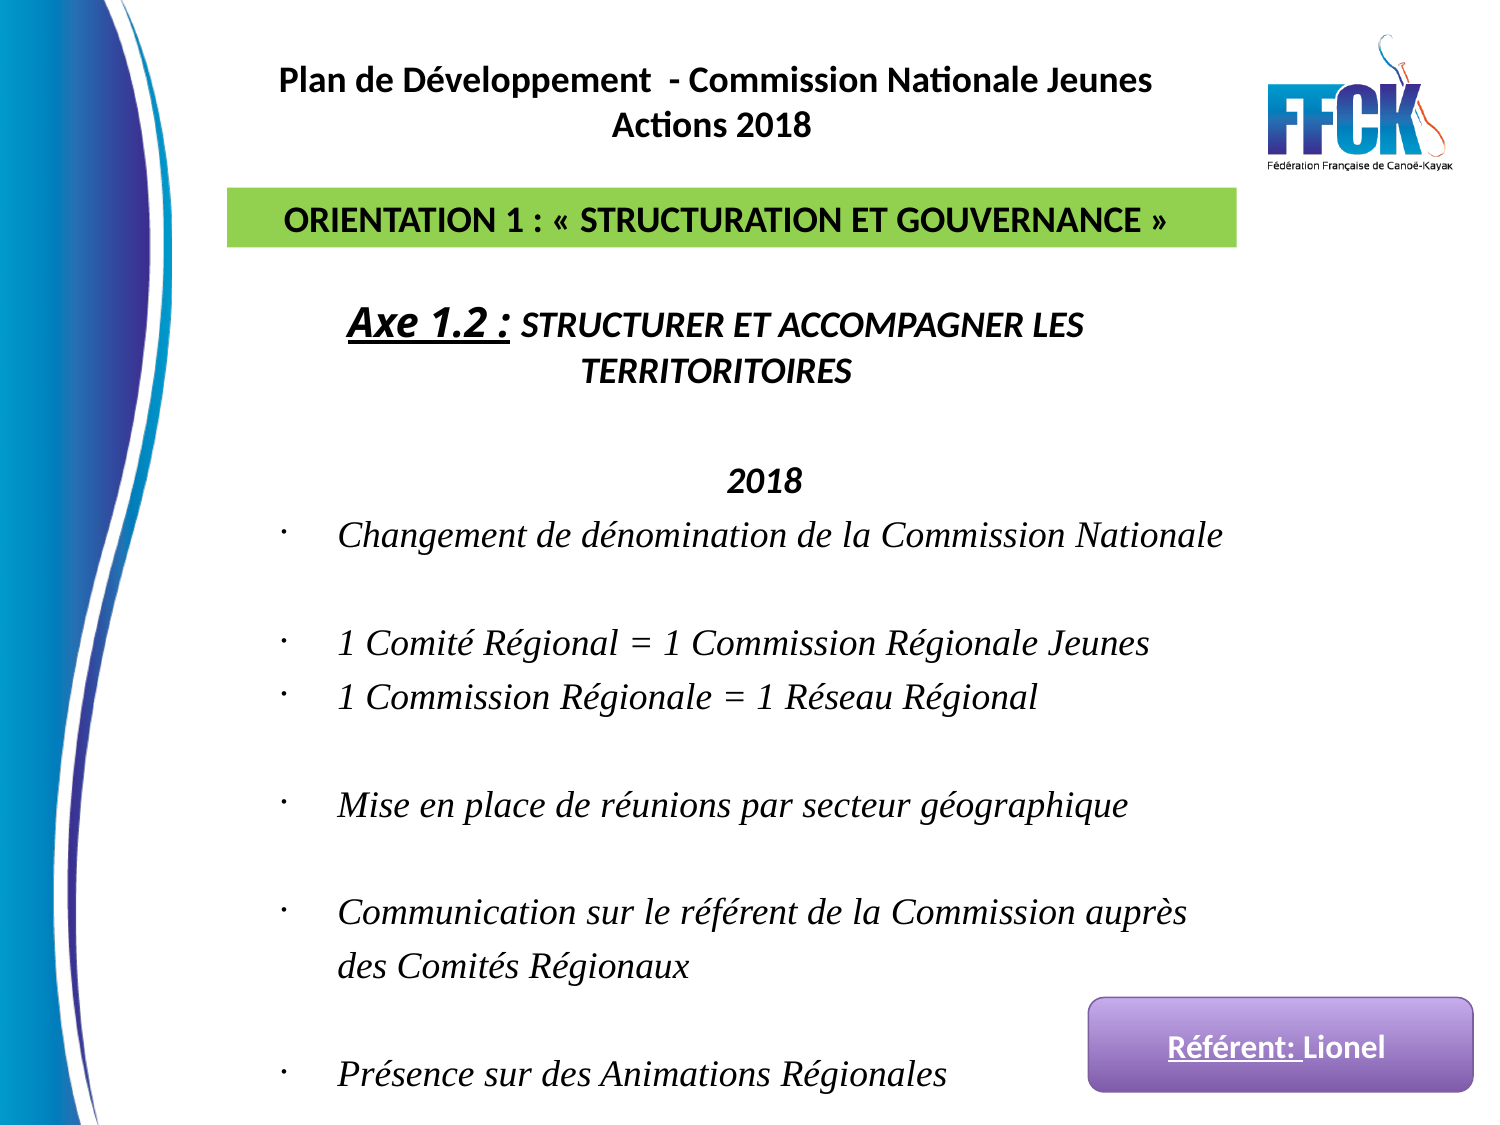

Plan de Développement - Commission Nationale Jeunes
Actions 2018
ORIENTATION 1 : « STRUCTURATION ET GOUVERNANCE »
Axe 1.2 : STRUCTURER ET ACCOMPAGNER LES TERRITORITOIRES
2018
Changement de dénomination de la Commission Nationale
1 Comité Régional = 1 Commission Régionale Jeunes
1 Commission Régionale = 1 Réseau Régional
Mise en place de réunions par secteur géographique
Communication sur le référent de la Commission auprès des Comités Régionaux
Présence sur des Animations Régionales
Référent: Lionel